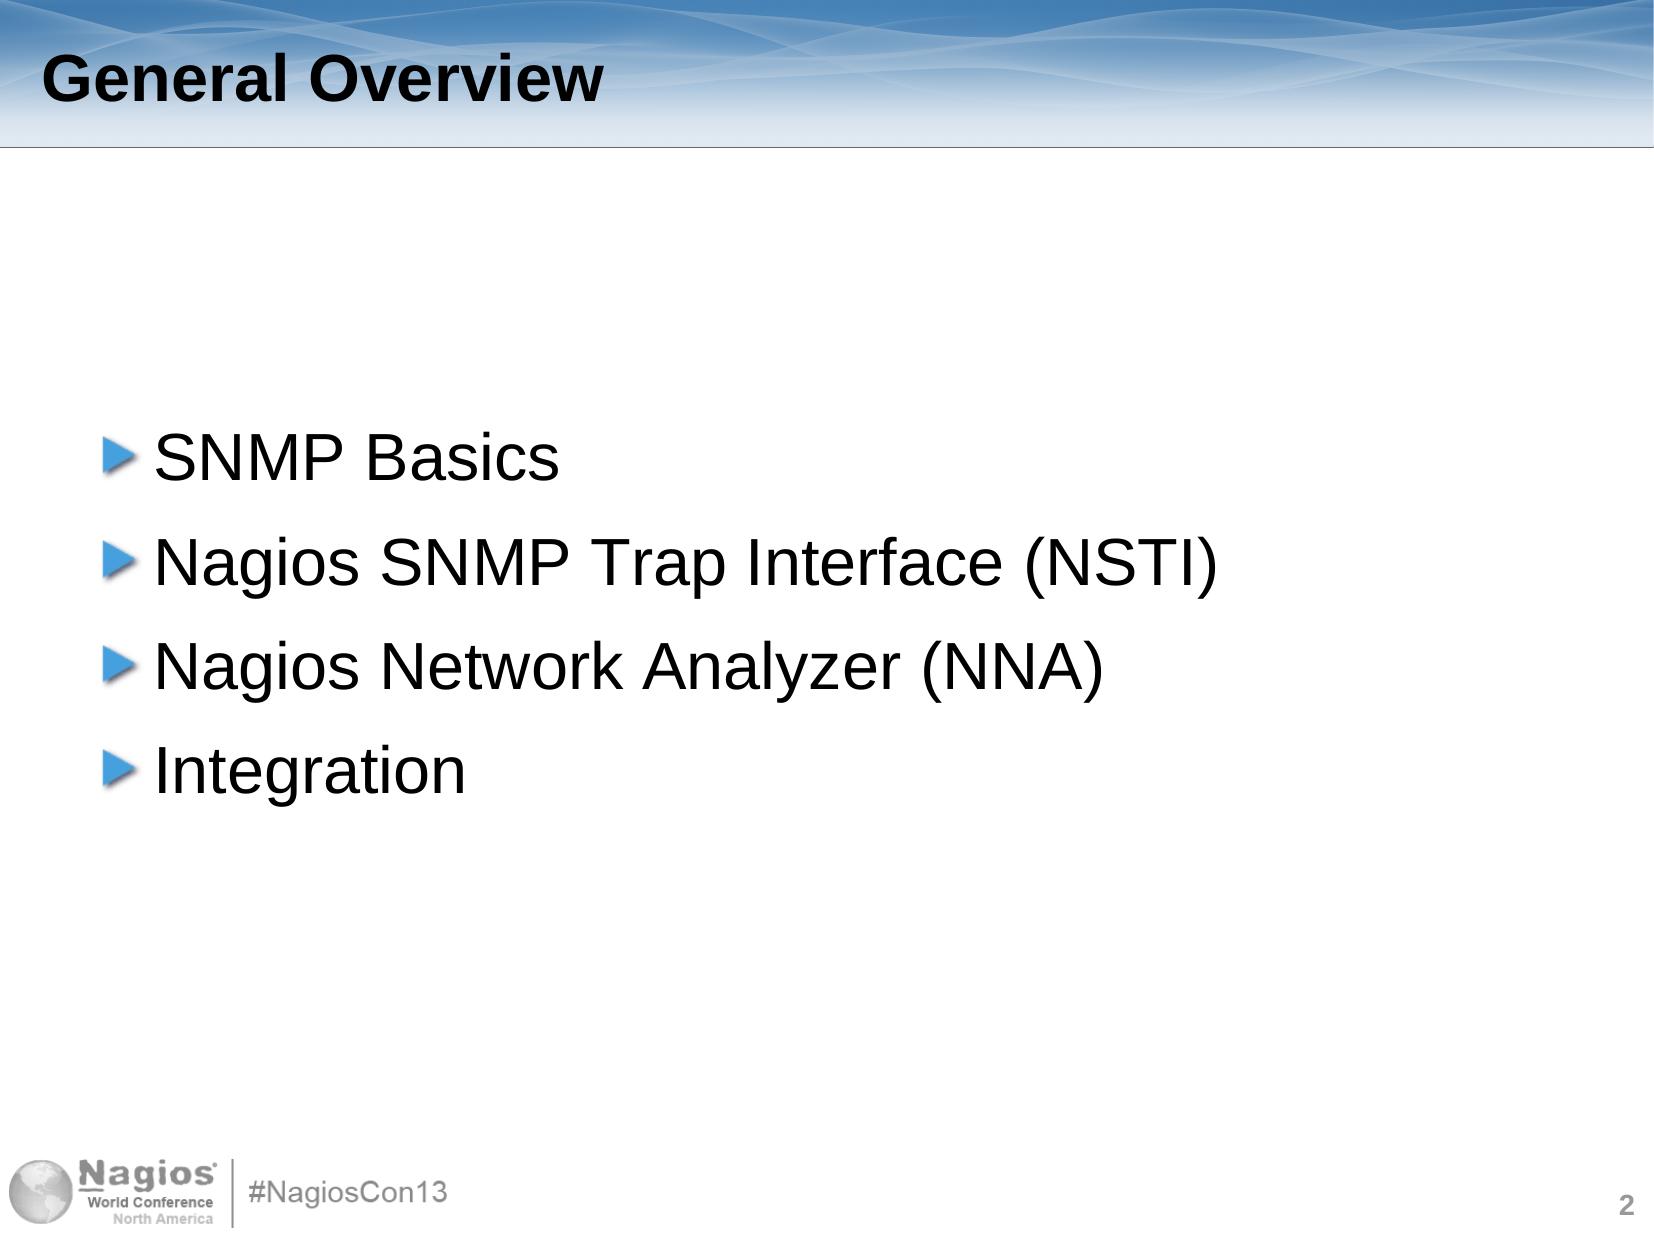

# General Overview
SNMP Basics
Nagios SNMP Trap Interface (NSTI)
Nagios Network Analyzer (NNA)
Integration
2